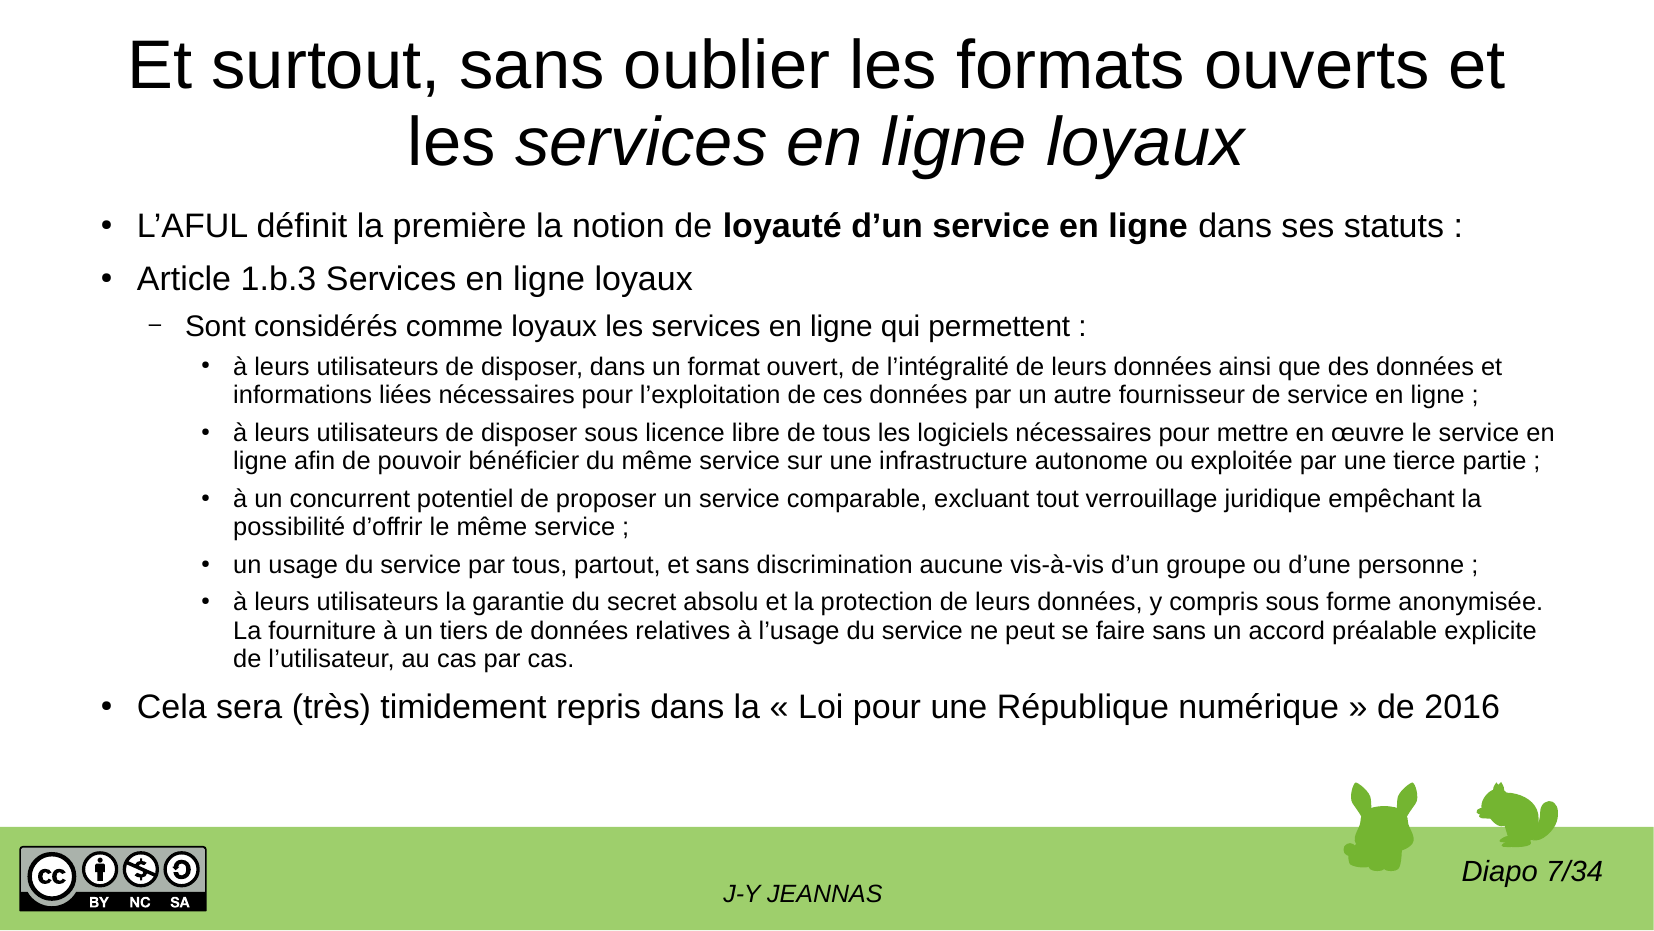

# Et surtout, sans oublier les formats ouverts et les services en ligne loyaux
L’AFUL définit la première la notion de loyauté d’un service en ligne dans ses statuts :
Article 1.b.3 Services en ligne loyaux
Sont considérés comme loyaux les services en ligne qui permettent :
à leurs utilisateurs de disposer, dans un format ouvert, de l’intégralité de leurs données ainsi que des données et informations liées nécessaires pour l’exploitation de ces données par un autre fournisseur de service en ligne ;
à leurs utilisateurs de disposer sous licence libre de tous les logiciels nécessaires pour mettre en œuvre le service en ligne afin de pouvoir bénéficier du même service sur une infrastructure autonome ou exploitée par une tierce partie ;
à un concurrent potentiel de proposer un service comparable, excluant tout verrouillage juridique empêchant la possibilité d’offrir le même service ;
un usage du service par tous, partout, et sans discrimination aucune vis-à-vis d’un groupe ou d’une personne ;
à leurs utilisateurs la garantie du secret absolu et la protection de leurs données, y compris sous forme anonymisée. La fourniture à un tiers de données relatives à l’usage du service ne peut se faire sans un accord préalable explicite de l’utilisateur, au cas par cas.
Cela sera (très) timidement repris dans la « Loi pour une République numérique » de 2016